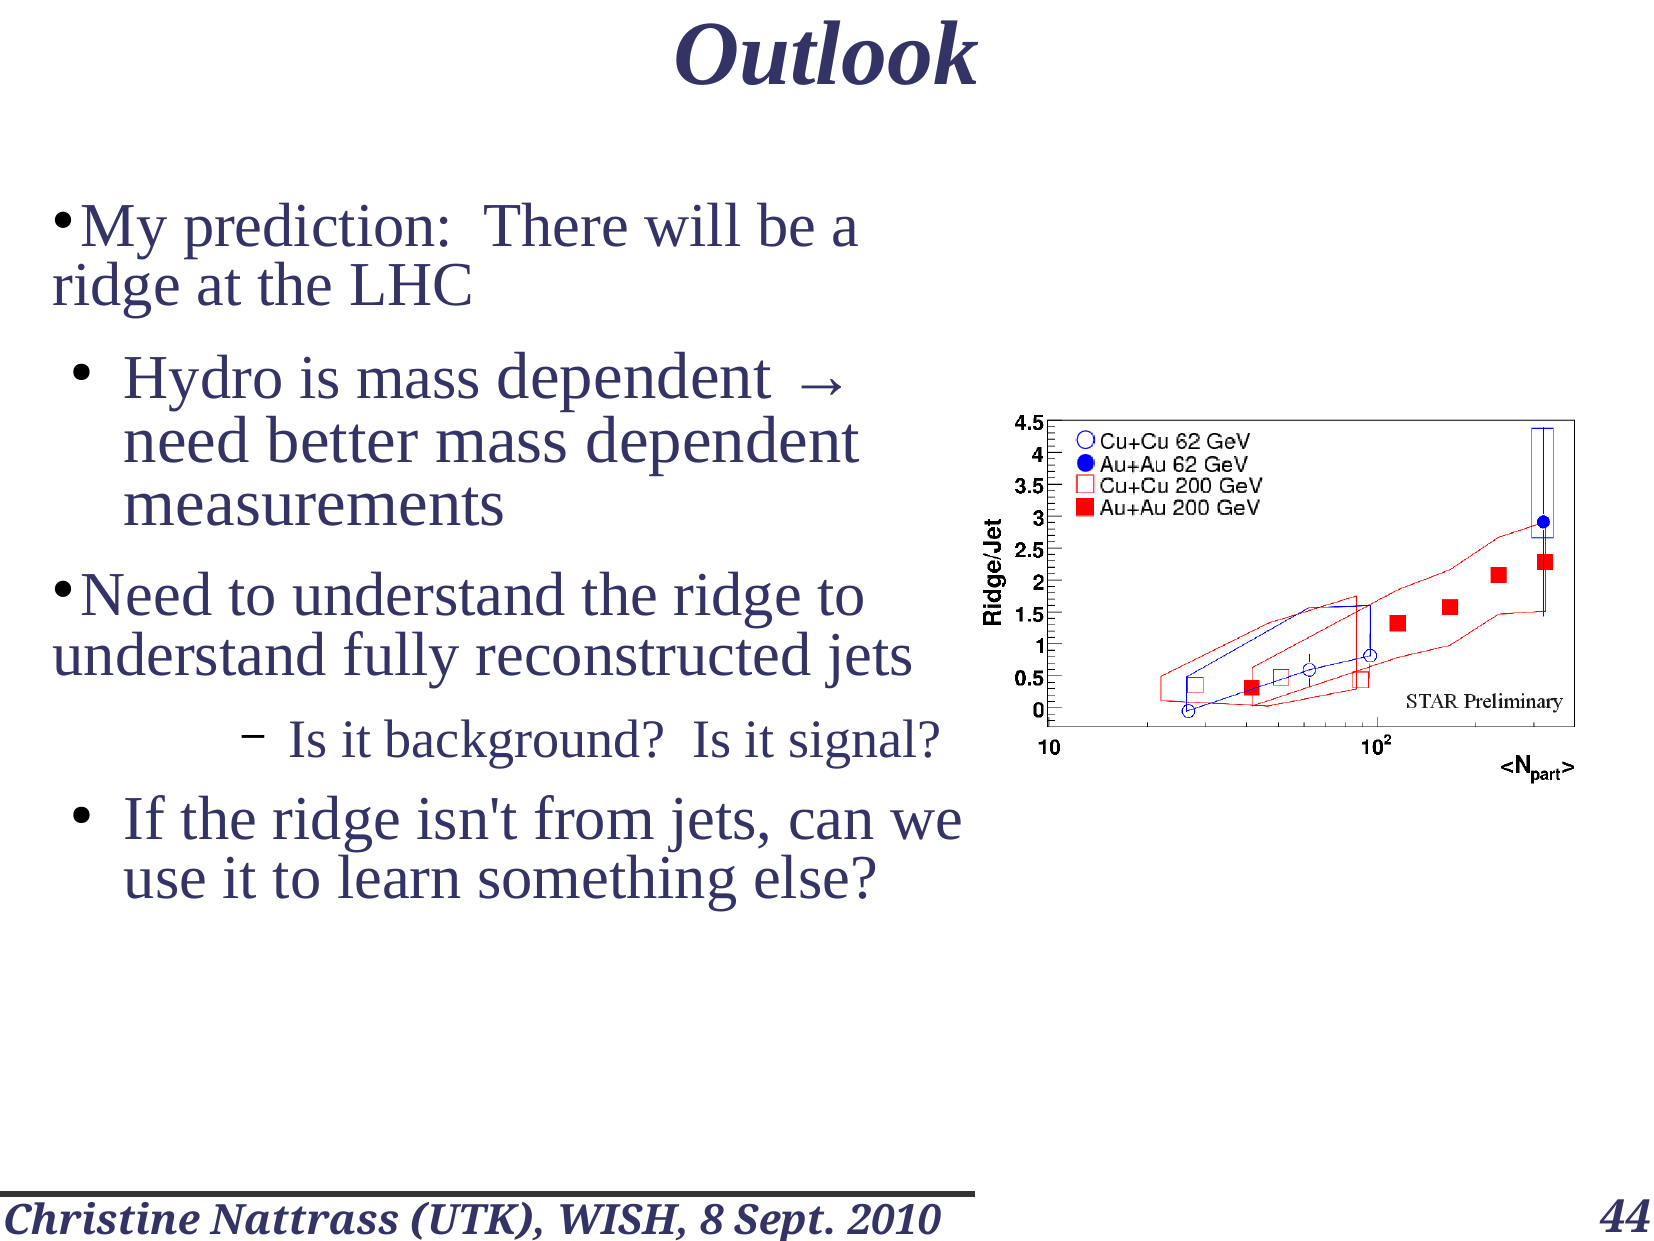

# Outlook
My prediction: There will be a ridge at the LHC
Hydro is mass dependent → need better mass dependent measurements
Need to understand the ridge to understand fully reconstructed jets
Is it background? Is it signal?
If the ridge isn't from jets, can we use it to learn something else?